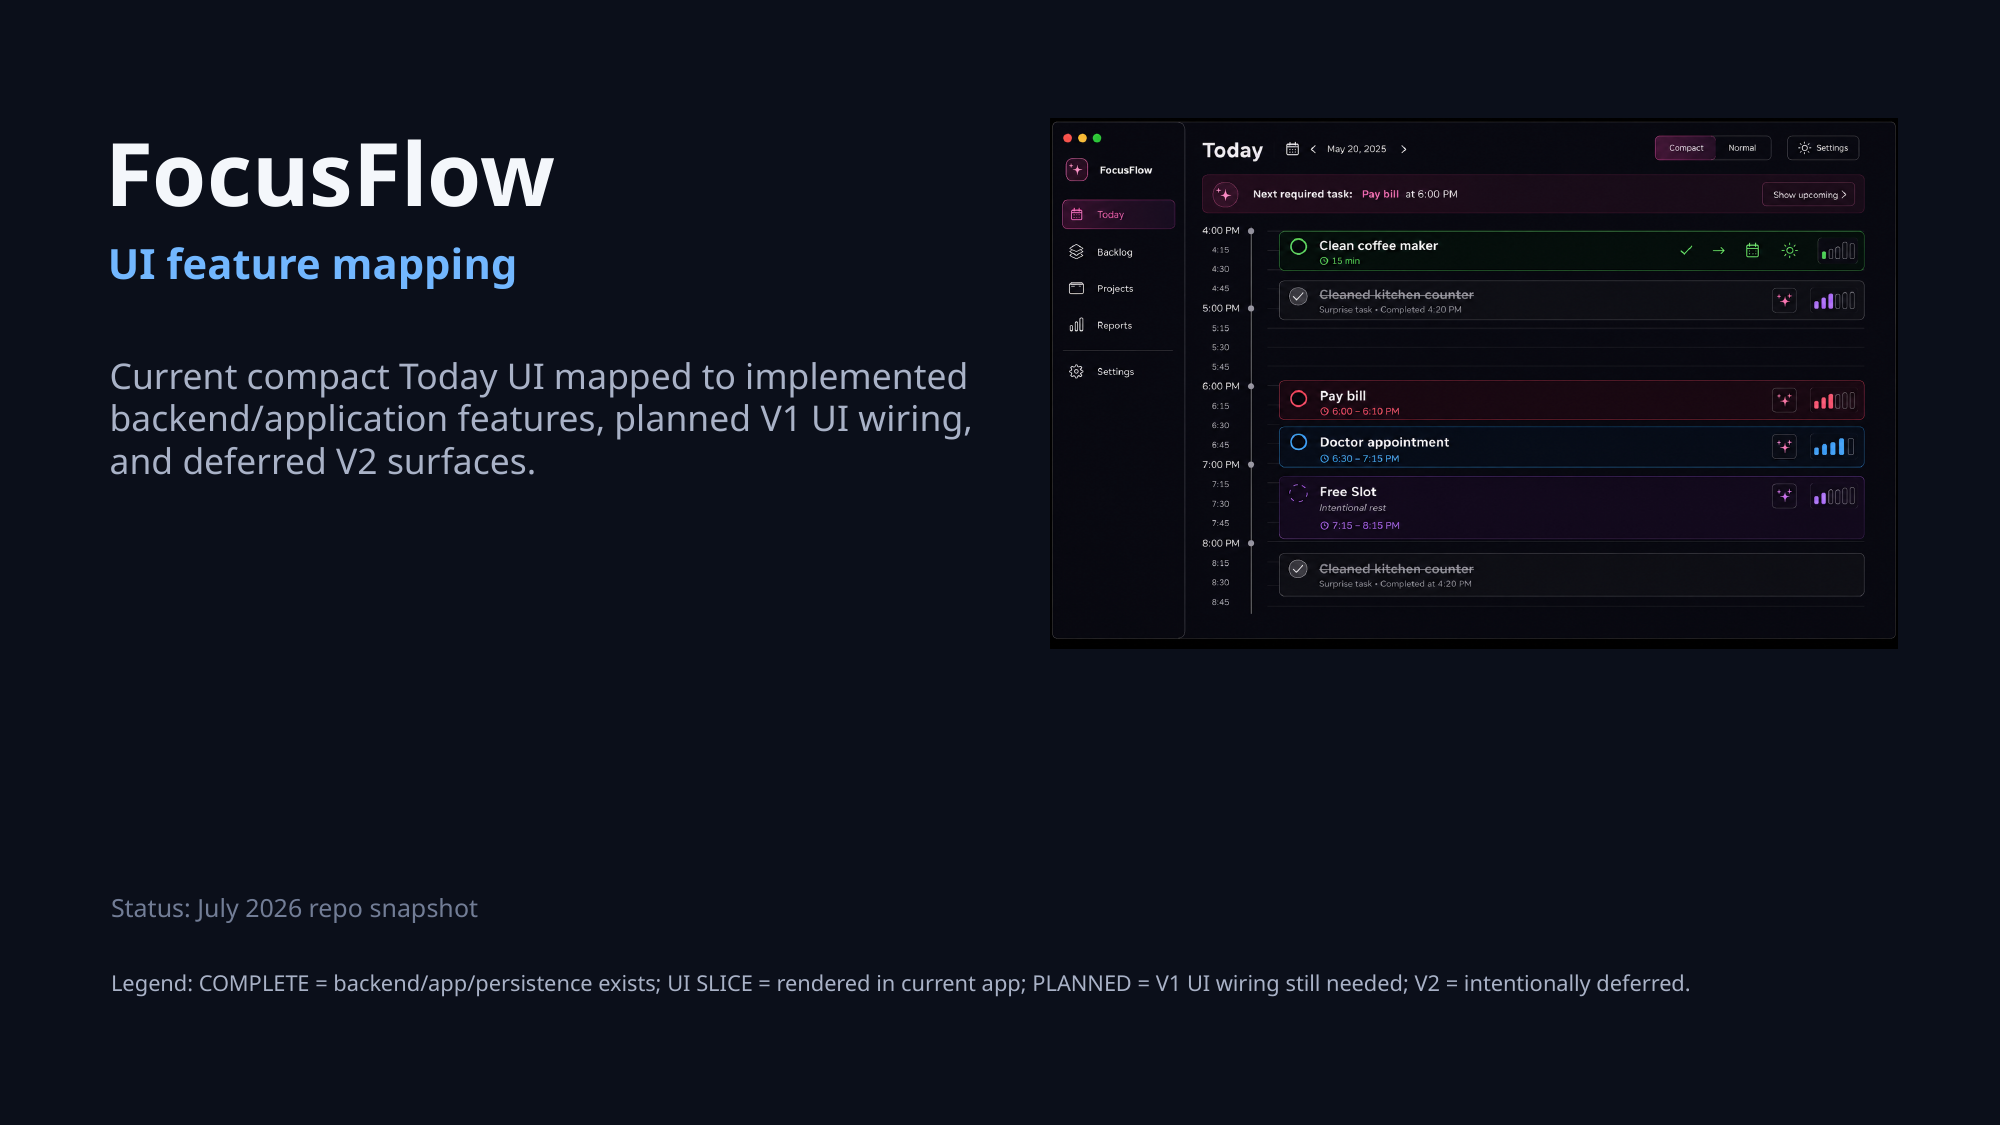

FocusFlow
UI feature mapping
Current compact Today UI mapped to implemented backend/application features, planned V1 UI wiring, and deferred V2 surfaces.
Status: July 2026 repo snapshot
Legend: COMPLETE = backend/app/persistence exists; UI SLICE = rendered in current app; PLANNED = V1 UI wiring still needed; V2 = intentionally deferred.